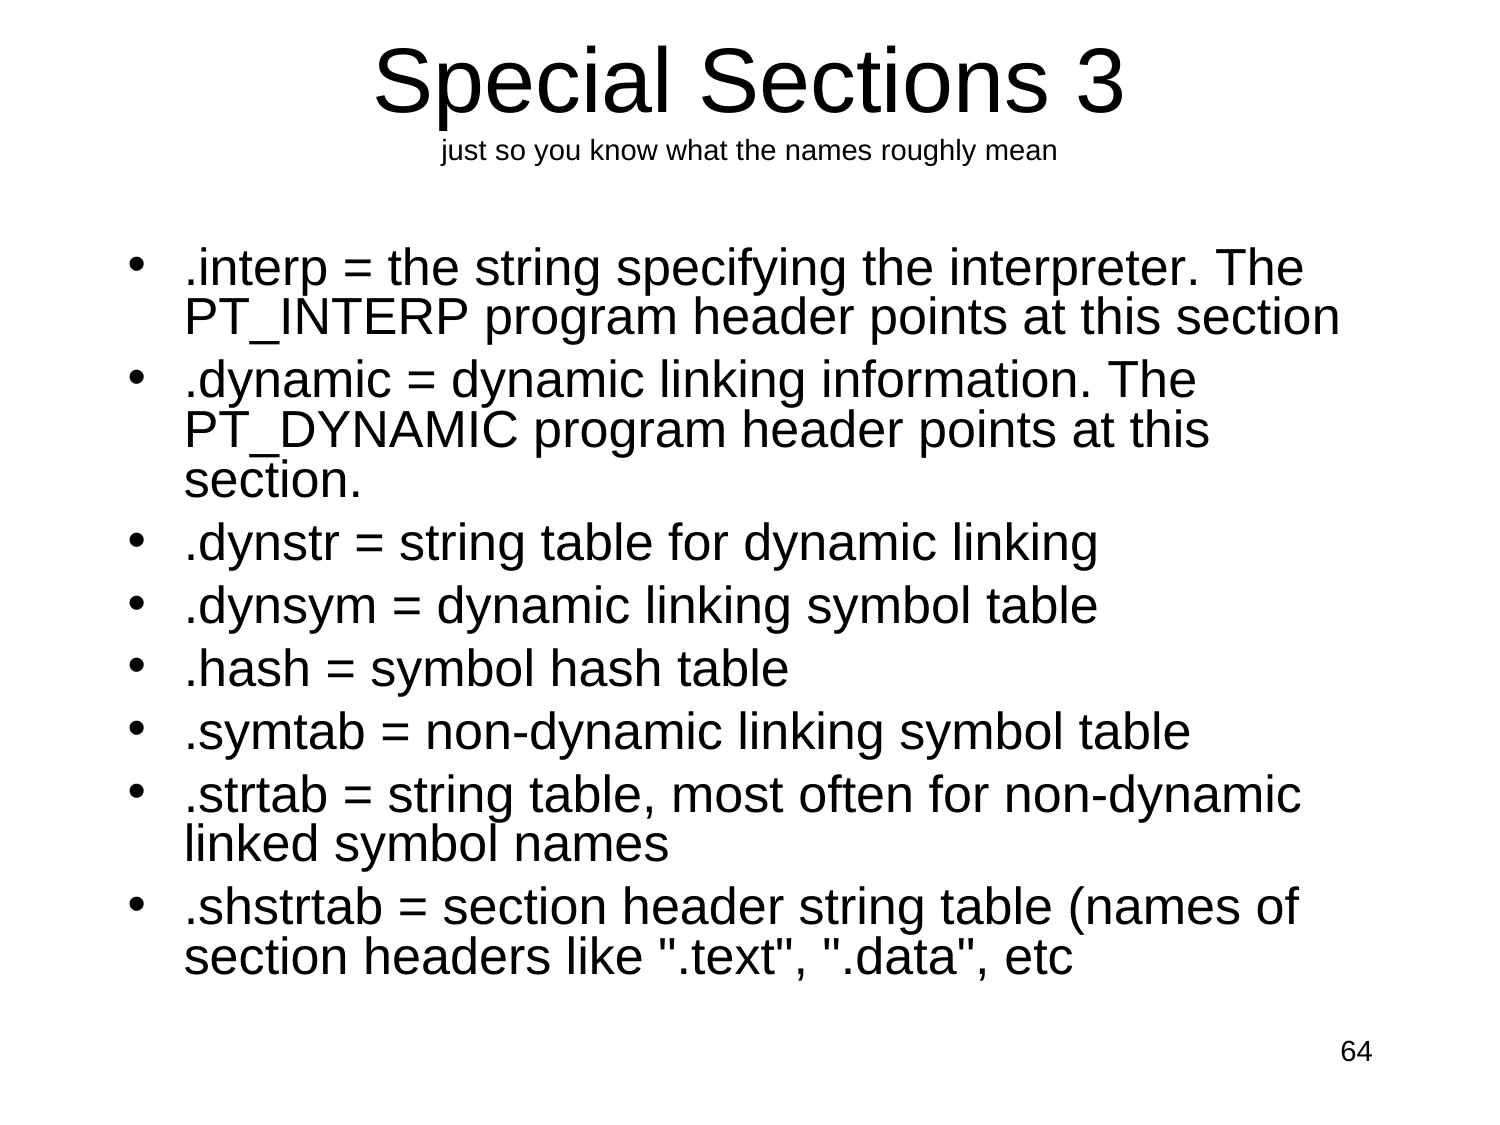

# Special Sections 3 just so you know what the names roughly mean
.interp = the string specifying the interpreter. The PT_INTERP program header points at this section
.dynamic = dynamic linking information. The PT_DYNAMIC program header points at this section.
.dynstr = string table for dynamic linking
.dynsym = dynamic linking symbol table
.hash = symbol hash table
.symtab = non-dynamic linking symbol table
.strtab = string table, most often for non-dynamic linked symbol names
.shstrtab = section header string table (names of section headers like ".text", ".data", etc